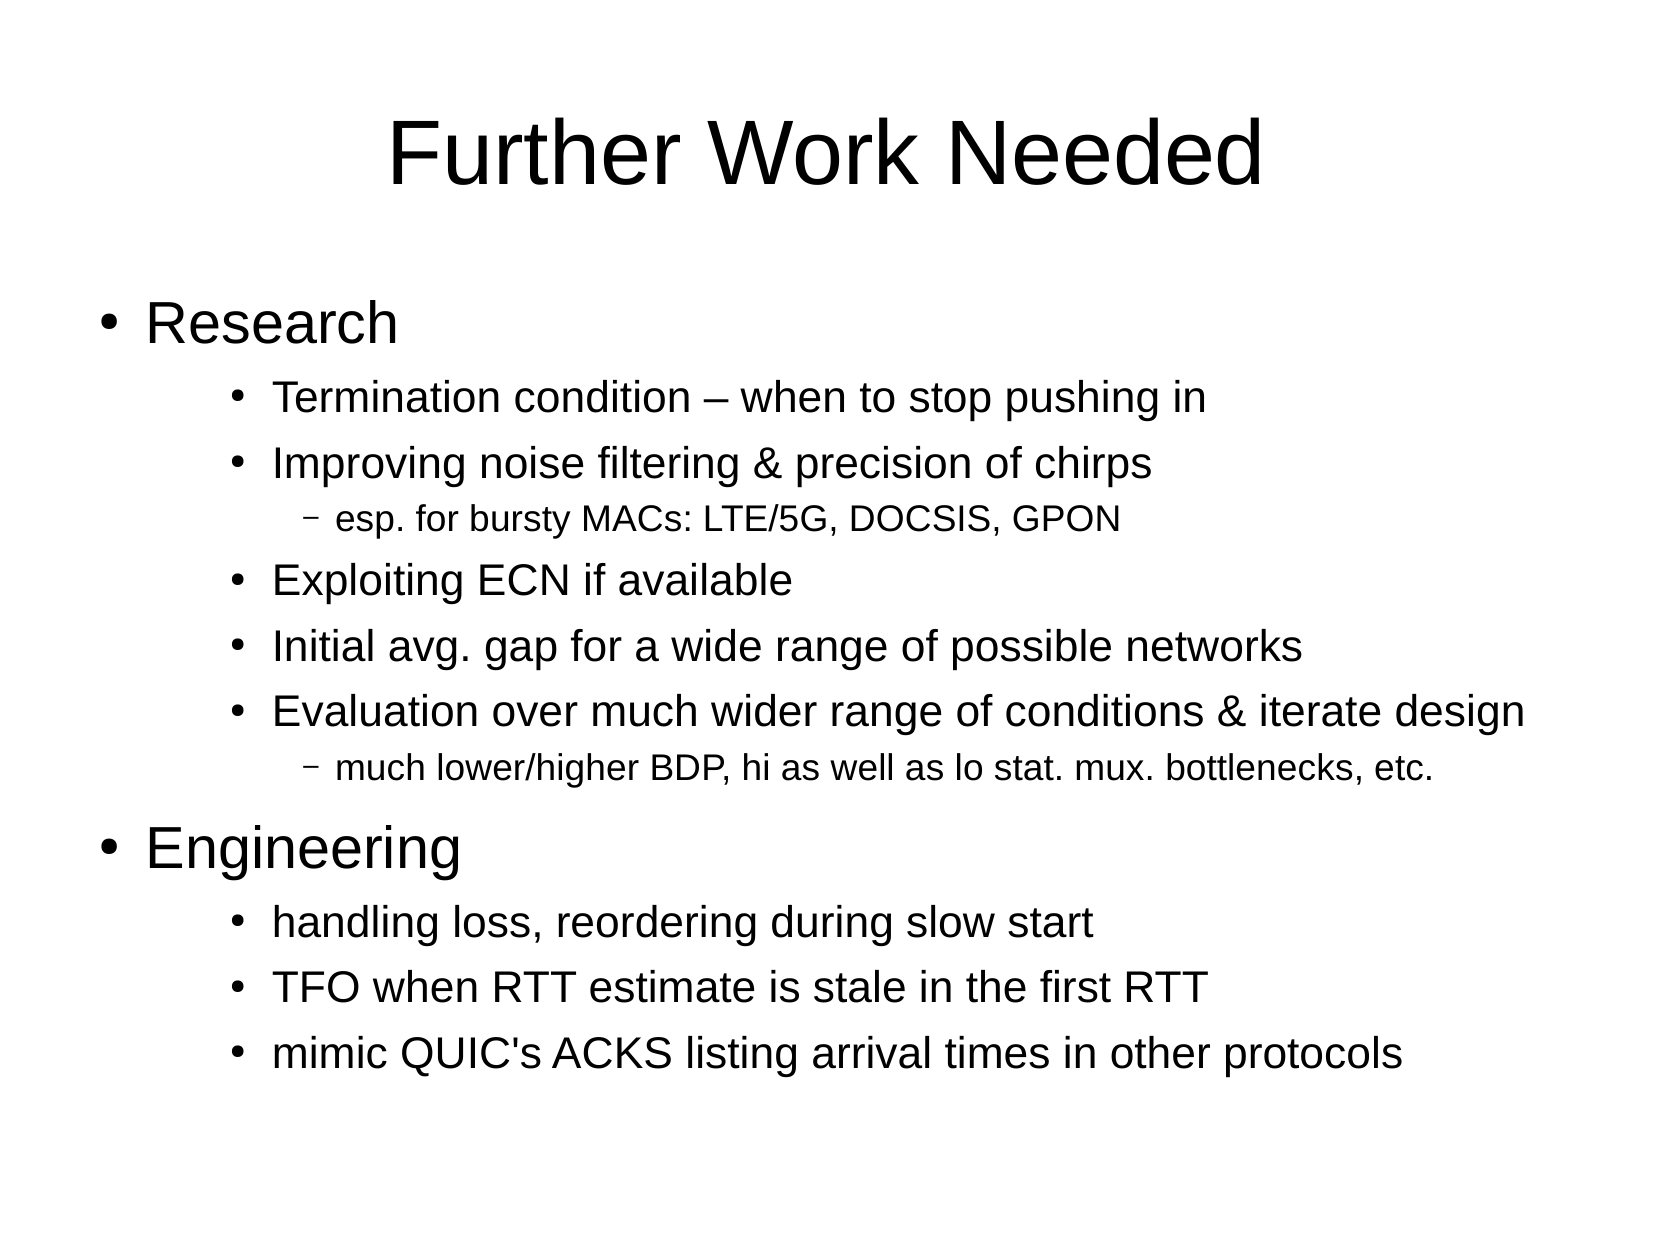

# Further Work Needed
Research
Termination condition – when to stop pushing in
Improving noise filtering & precision of chirps
esp. for bursty MACs: LTE/5G, DOCSIS, GPON
Exploiting ECN if available
Initial avg. gap for a wide range of possible networks
Evaluation over much wider range of conditions & iterate design
much lower/higher BDP, hi as well as lo stat. mux. bottlenecks, etc.
Engineering
handling loss, reordering during slow start
TFO when RTT estimate is stale in the first RTT
mimic QUIC's ACKS listing arrival times in other protocols